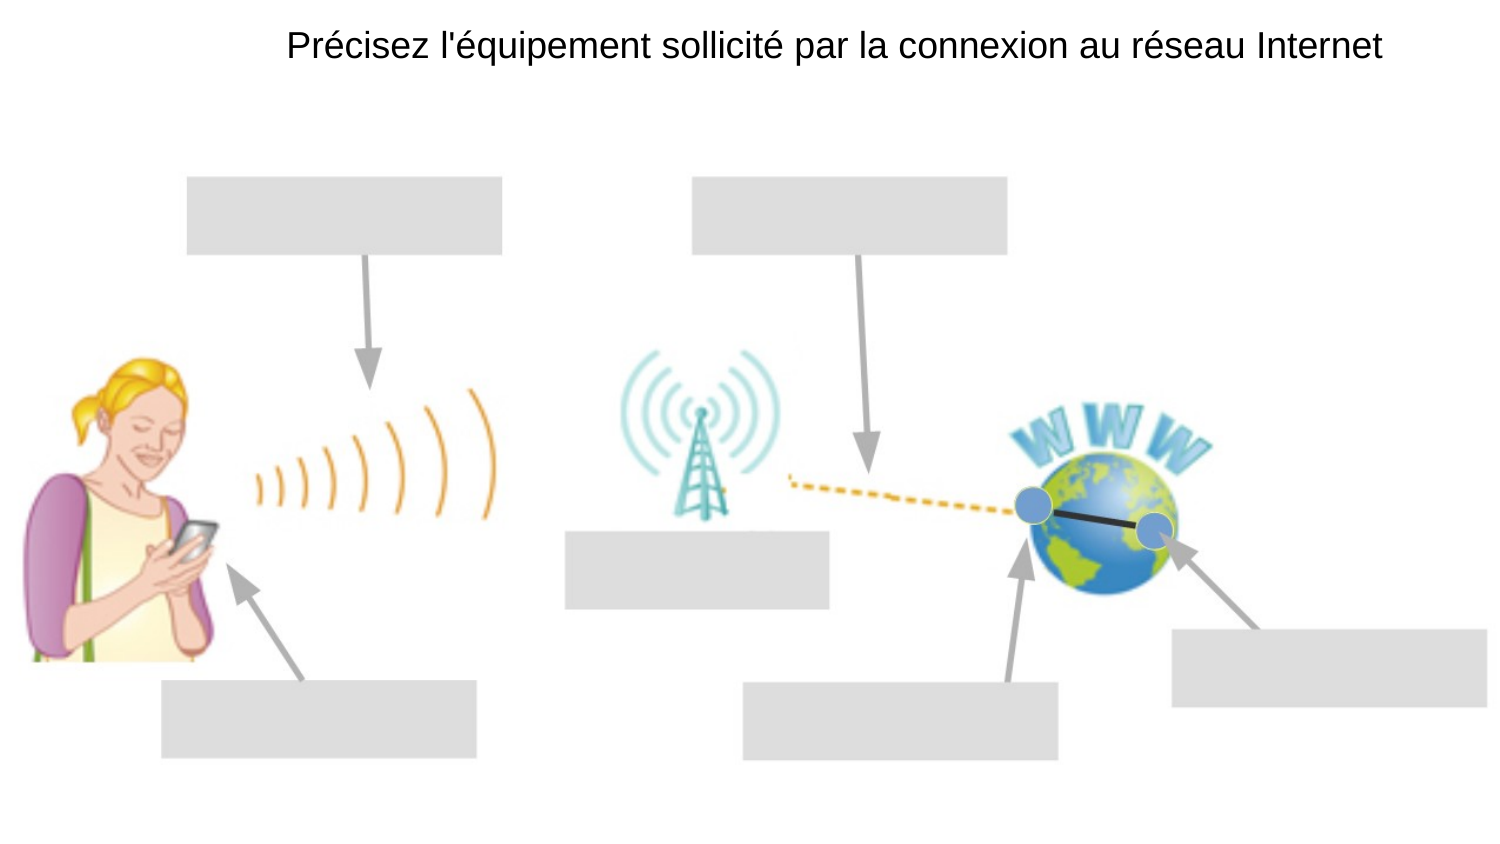

Précisez l'équipement sollicité par la connexion au réseau Internet